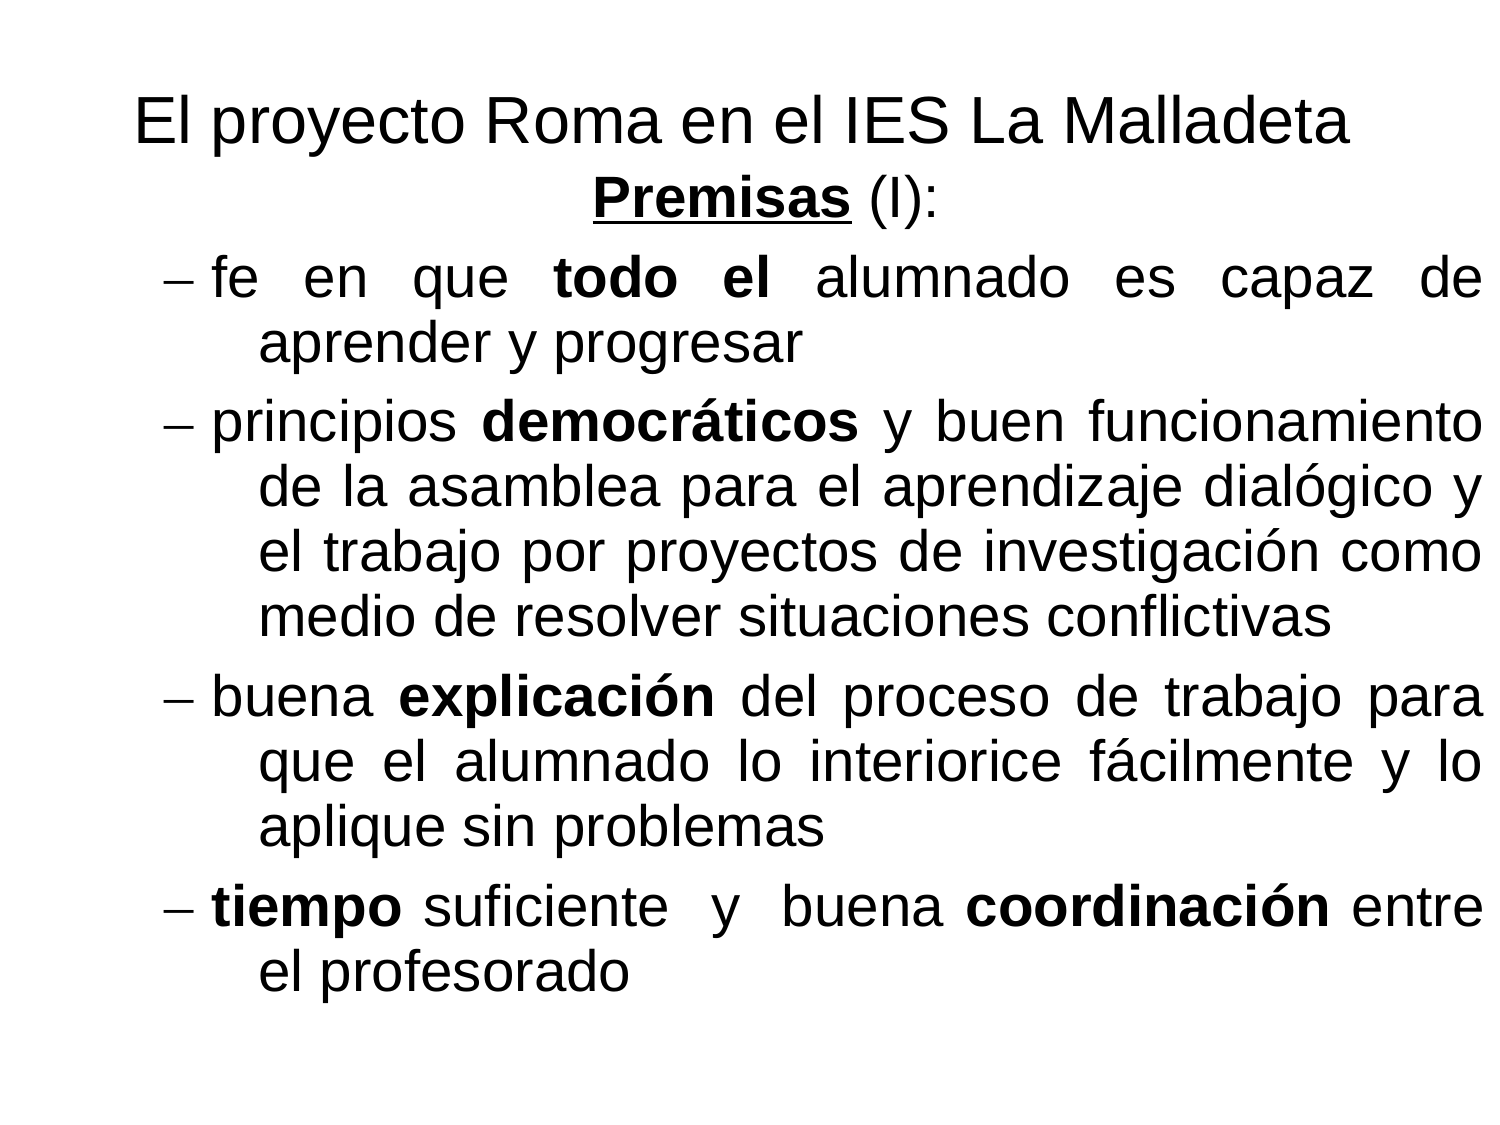

# El proyecto Roma en el IES La Malladeta
 Premisas (I):
fe en que todo el alumnado es capaz de aprender y progresar
principios democráticos y buen funcionamiento de la asamblea para el aprendizaje dialógico y el trabajo por proyectos de investigación como medio de resolver situaciones conflictivas
buena explicación del proceso de trabajo para que el alumnado lo interiorice fácilmente y lo aplique sin problemas
tiempo suficiente y buena coordinación entre el profesorado